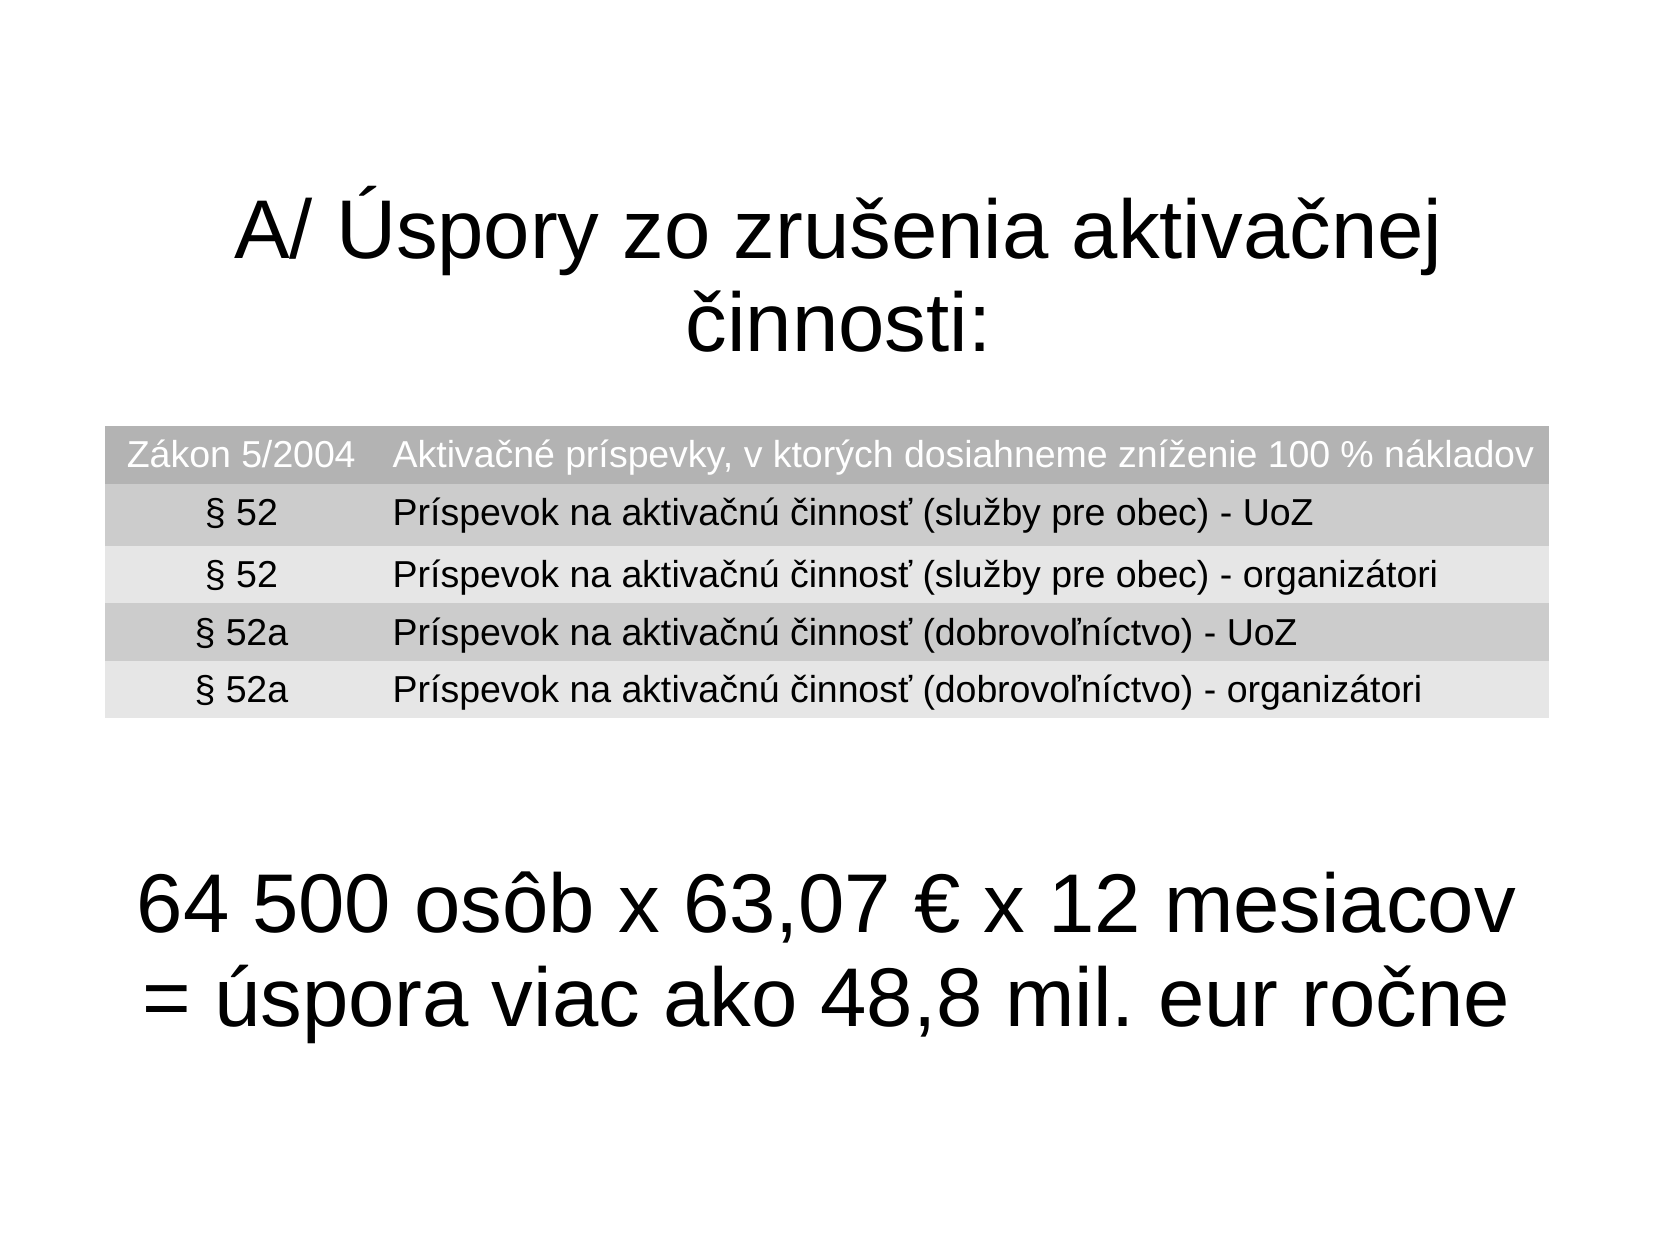

A/ Úspory zo zrušenia aktivačnej činnosti:
| Zákon 5/2004 | Aktivačné príspevky, v ktorých dosiahneme zníženie 100 % nákladov |
| --- | --- |
| § 52 | Príspevok na aktivačnú činnosť (služby pre obec) - UoZ |
| § 52 | Príspevok na aktivačnú činnosť (služby pre obec) - organizátori |
| § 52a | Príspevok na aktivačnú činnosť (dobrovoľníctvo) - UoZ |
| § 52a | Príspevok na aktivačnú činnosť (dobrovoľníctvo) - organizátori |
64 500 osôb x 63,07 € x 12 mesiacov
= úspora viac ako 48,8 mil. eur ročne